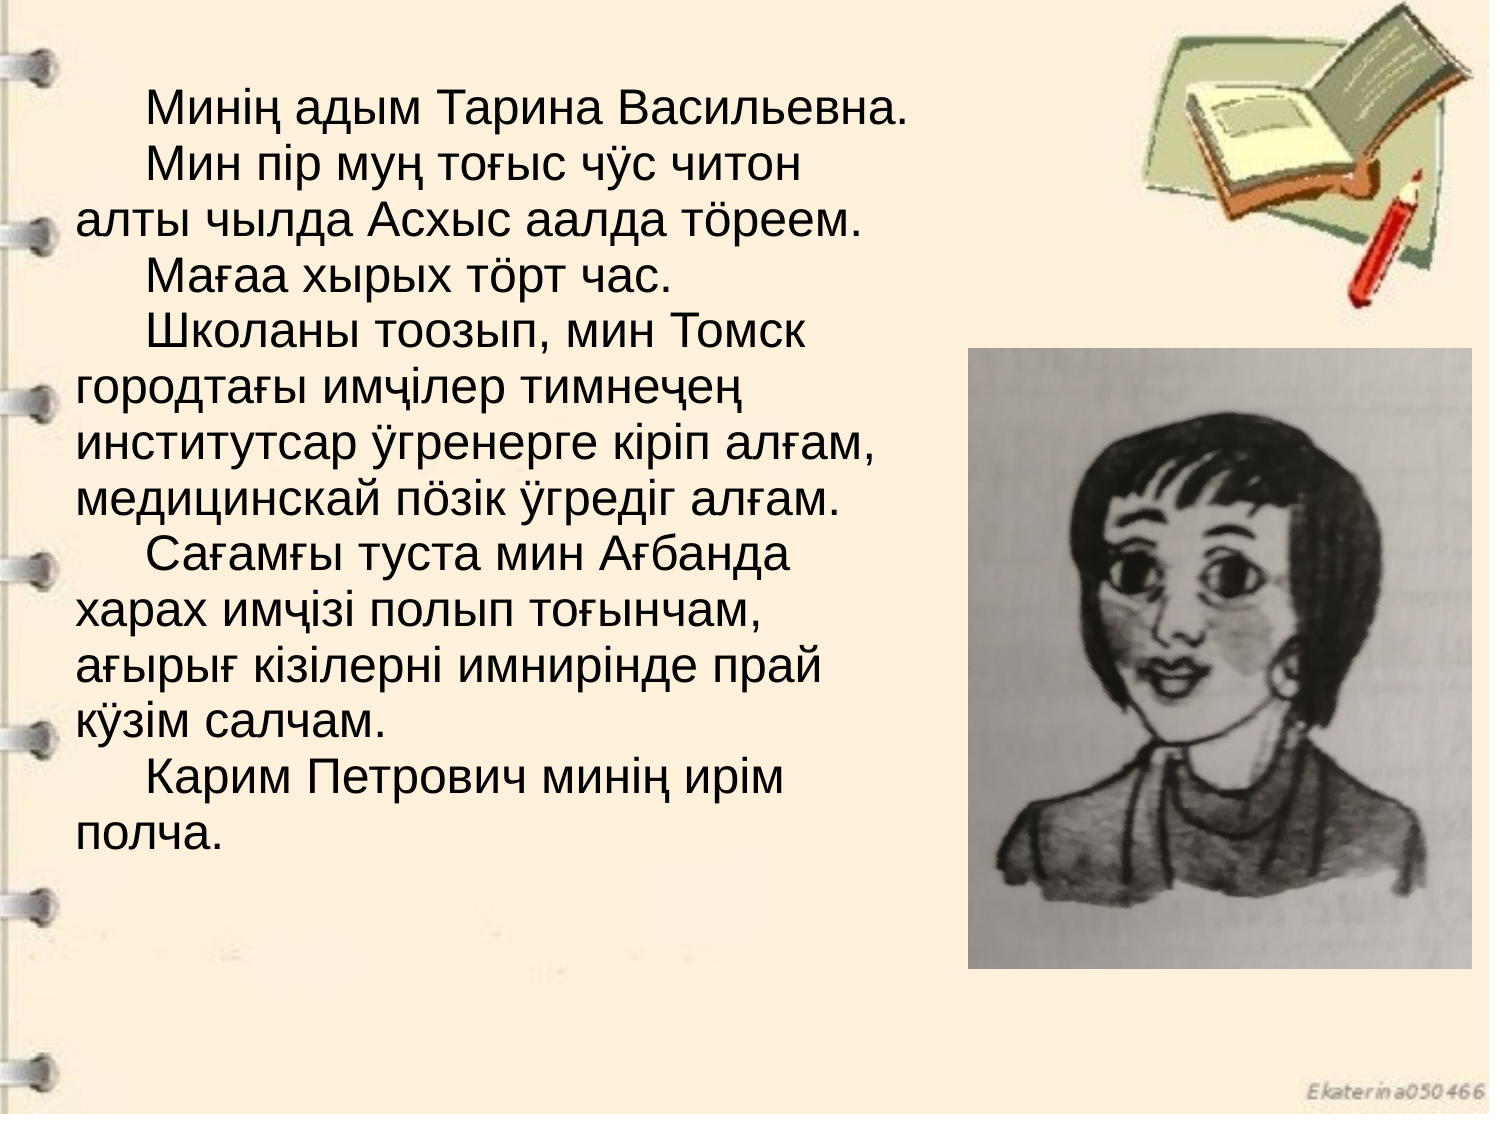

#
 Минің адым Тарина Васильевна.
 Мин пір муң тоғыс чӱс читон алты чылда Асхыс аалда тӧреем.
 Мағаа хырых тӧрт час.
 Школаны тоозып, мин Томск городтағы имҷілер тимнеҷең институтсар ӱгренерге кіріп алғам, медицинскай пӧзік ӱгредіг алғам.
 Сағамғы туста мин Ағбанда харах имҷізі полып тоғынчам, ағырығ кізілерні имнирінде прай кӱзім салчам.
 Карим Петрович минің ирім полча.